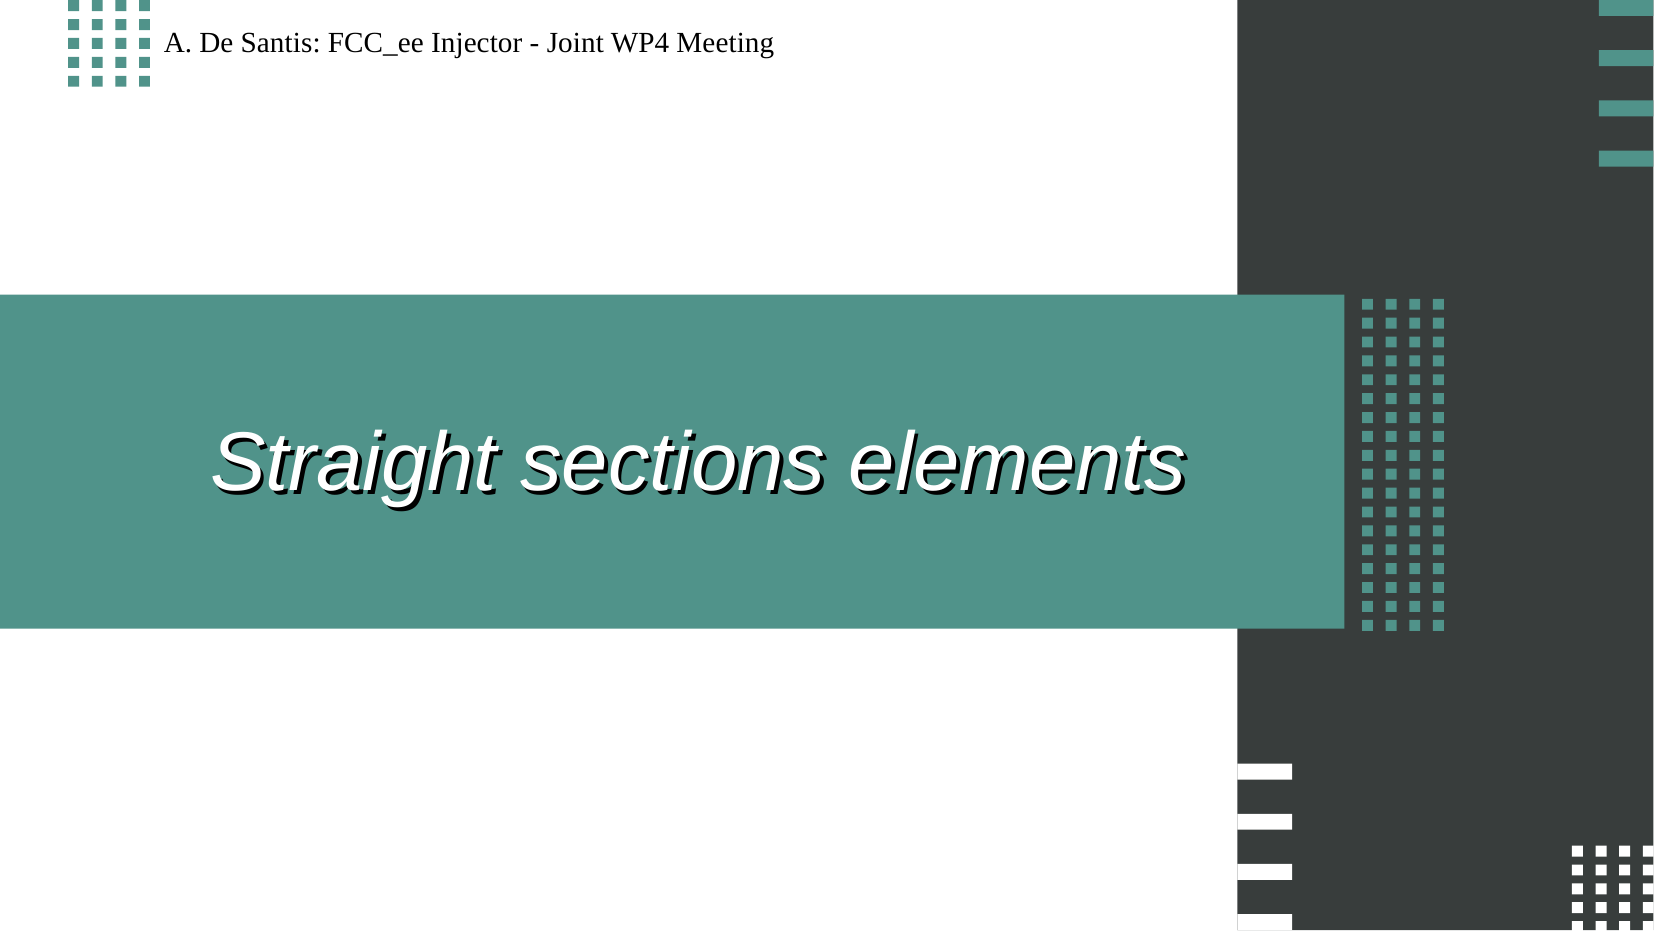

A. De Santis: FCC_ee Injector - Joint WP4 Meeting
# Straight sections elements
31 Oct 2024
6